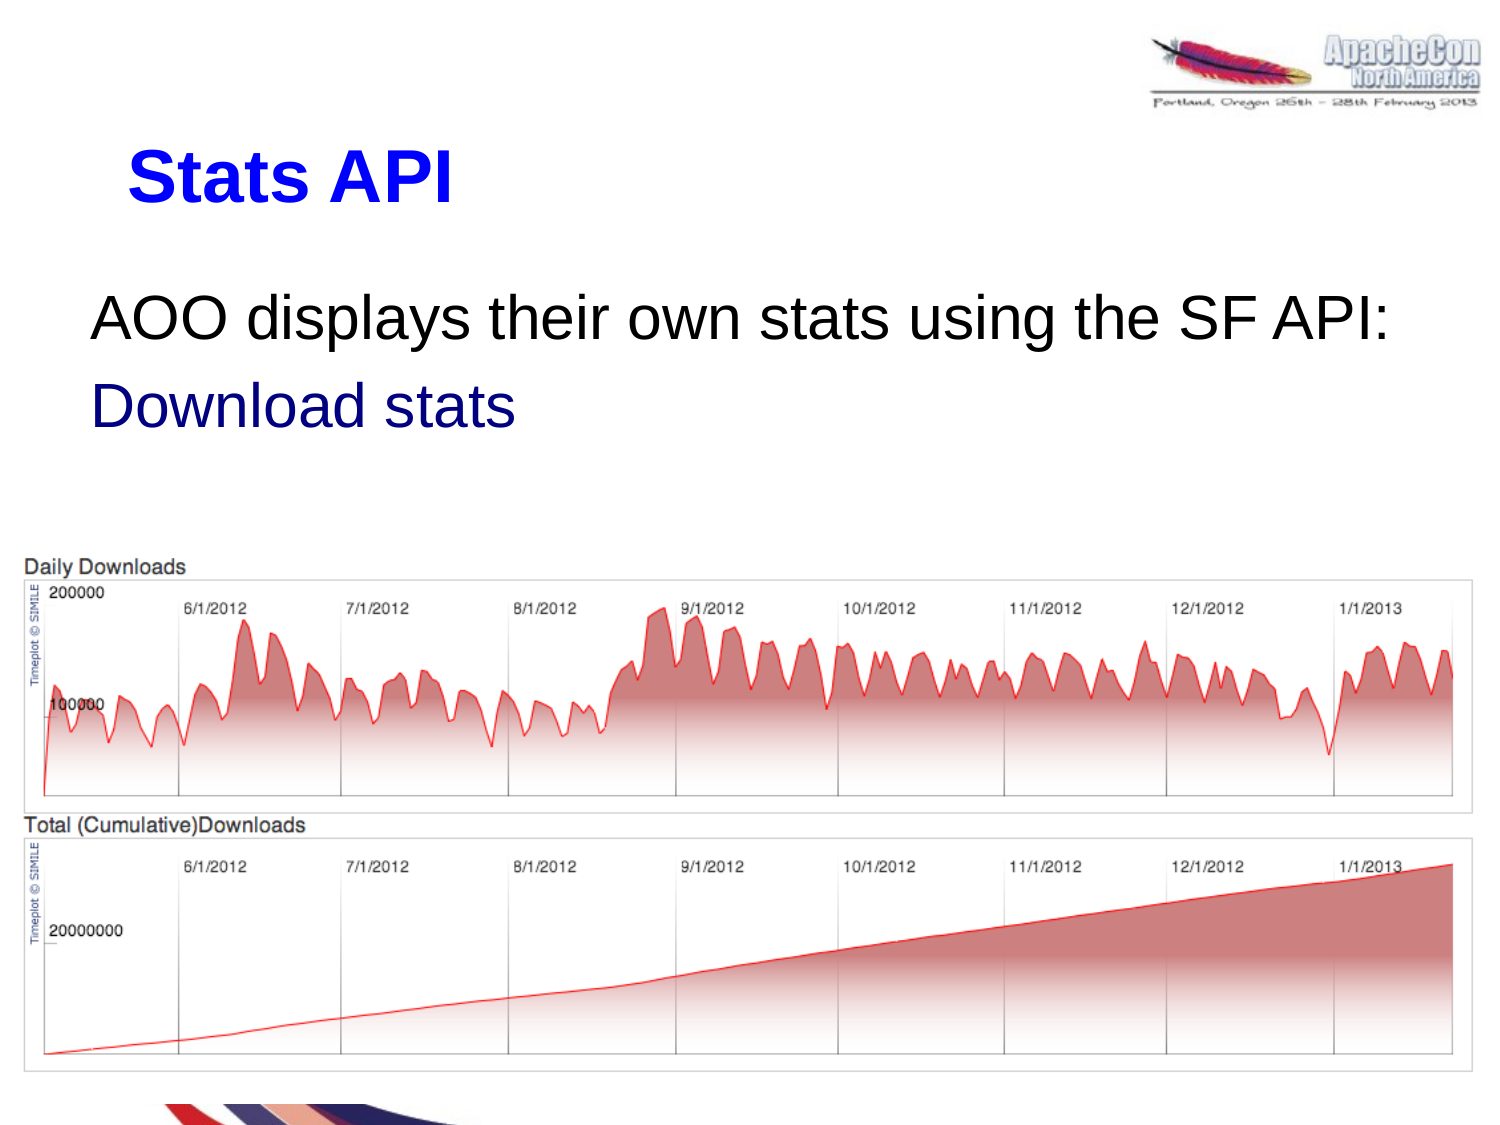

# Stats API
AOO displays their own stats using the SF API:
Download stats